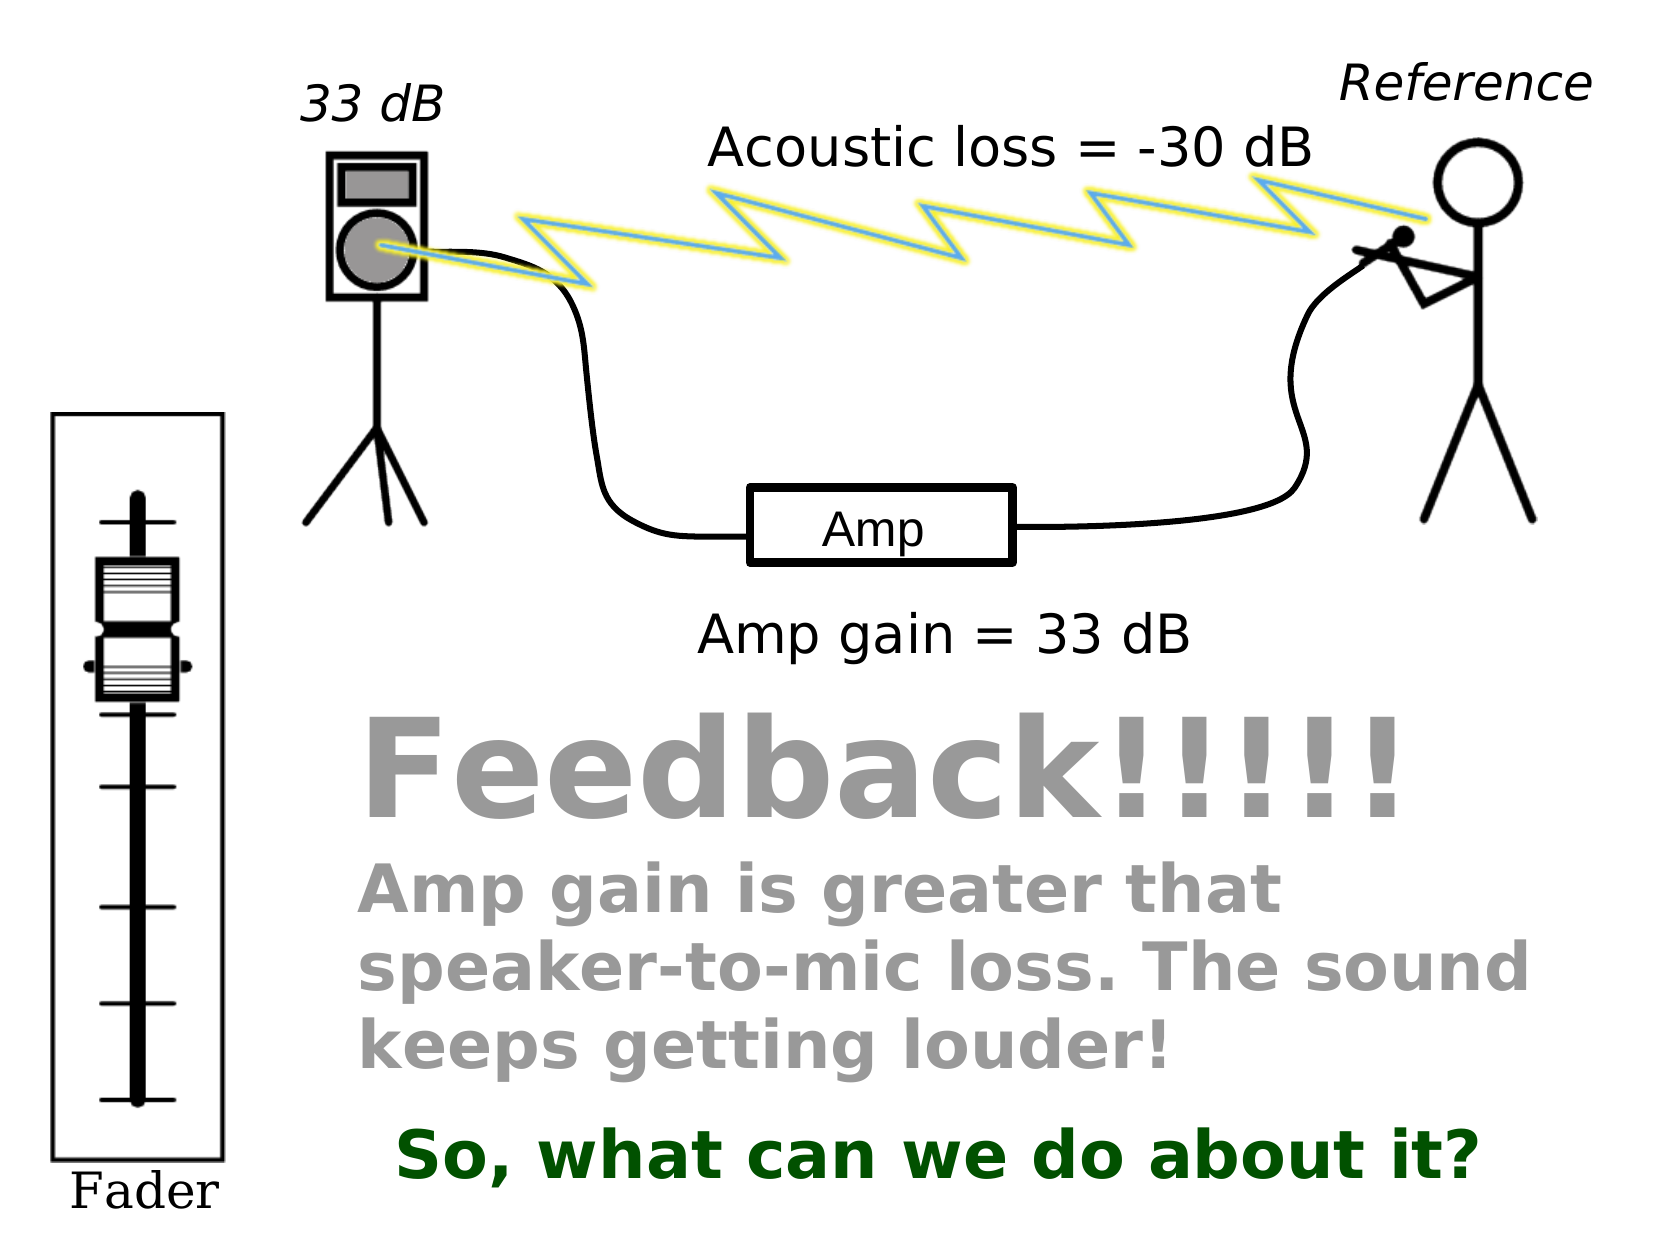

Reference
33 dB
Acoustic loss = -30 dB
Amp
Amp gain = 33 dB
Feedback!!!!!
Amp gain is greater that speaker-to-mic loss. The sound keeps getting louder!
So, what can we do about it?
Fader